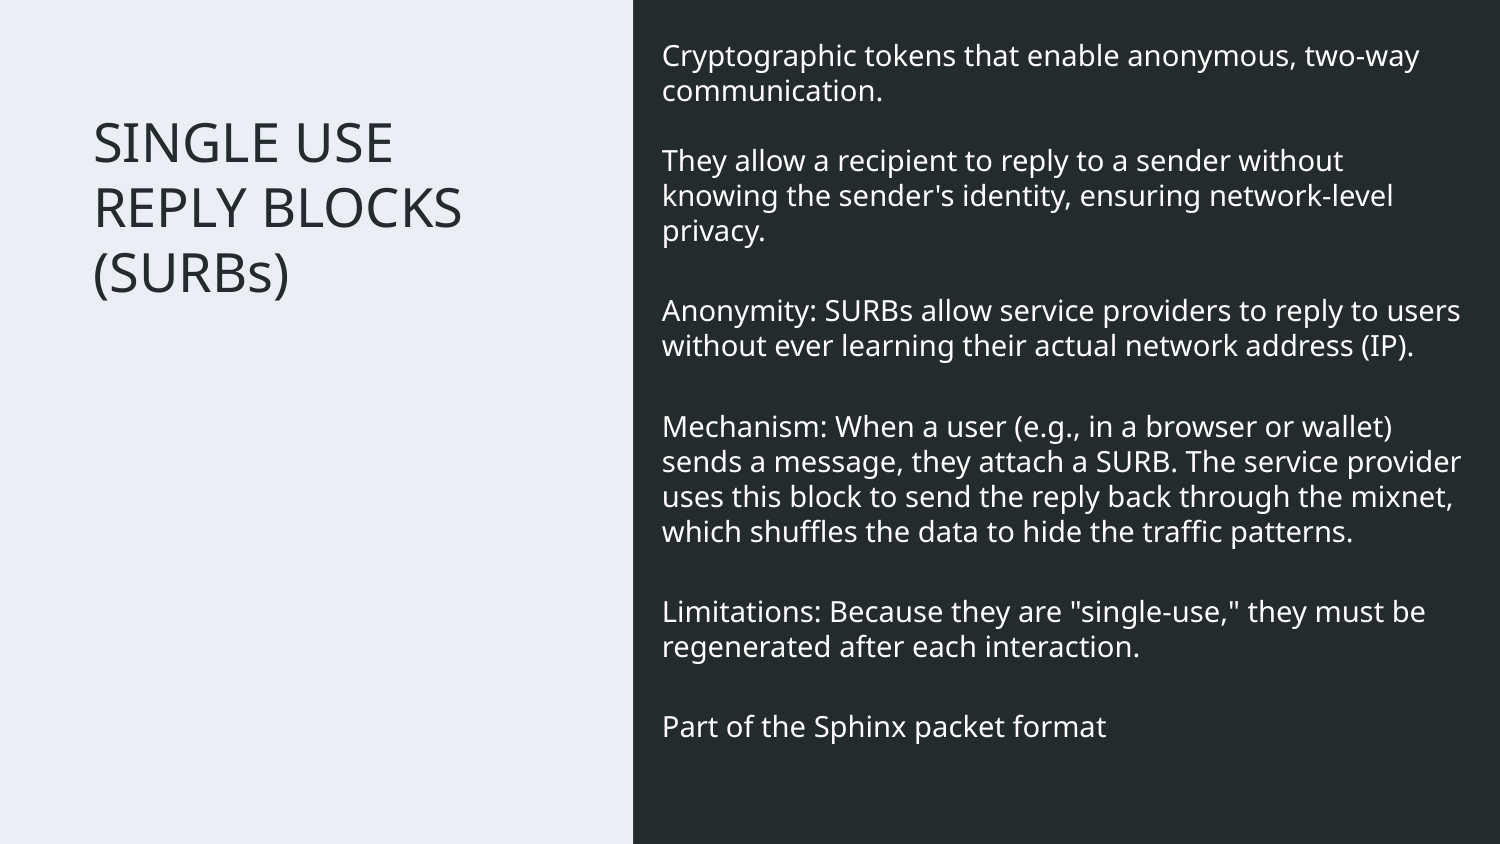

Cryptographic tokens that enable anonymous, two-way communication.
They allow a recipient to reply to a sender without knowing the sender's identity, ensuring network-level privacy.
Anonymity: SURBs allow service providers to reply to users without ever learning their actual network address (IP).
Mechanism: When a user (e.g., in a browser or wallet) sends a message, they attach a SURB. The service provider uses this block to send the reply back through the mixnet, which shuffles the data to hide the traffic patterns.
Limitations: Because they are "single-use," they must be regenerated after each interaction.
Part of the Sphinx packet format
SINGLE USE REPLY BLOCKS (SURBs)